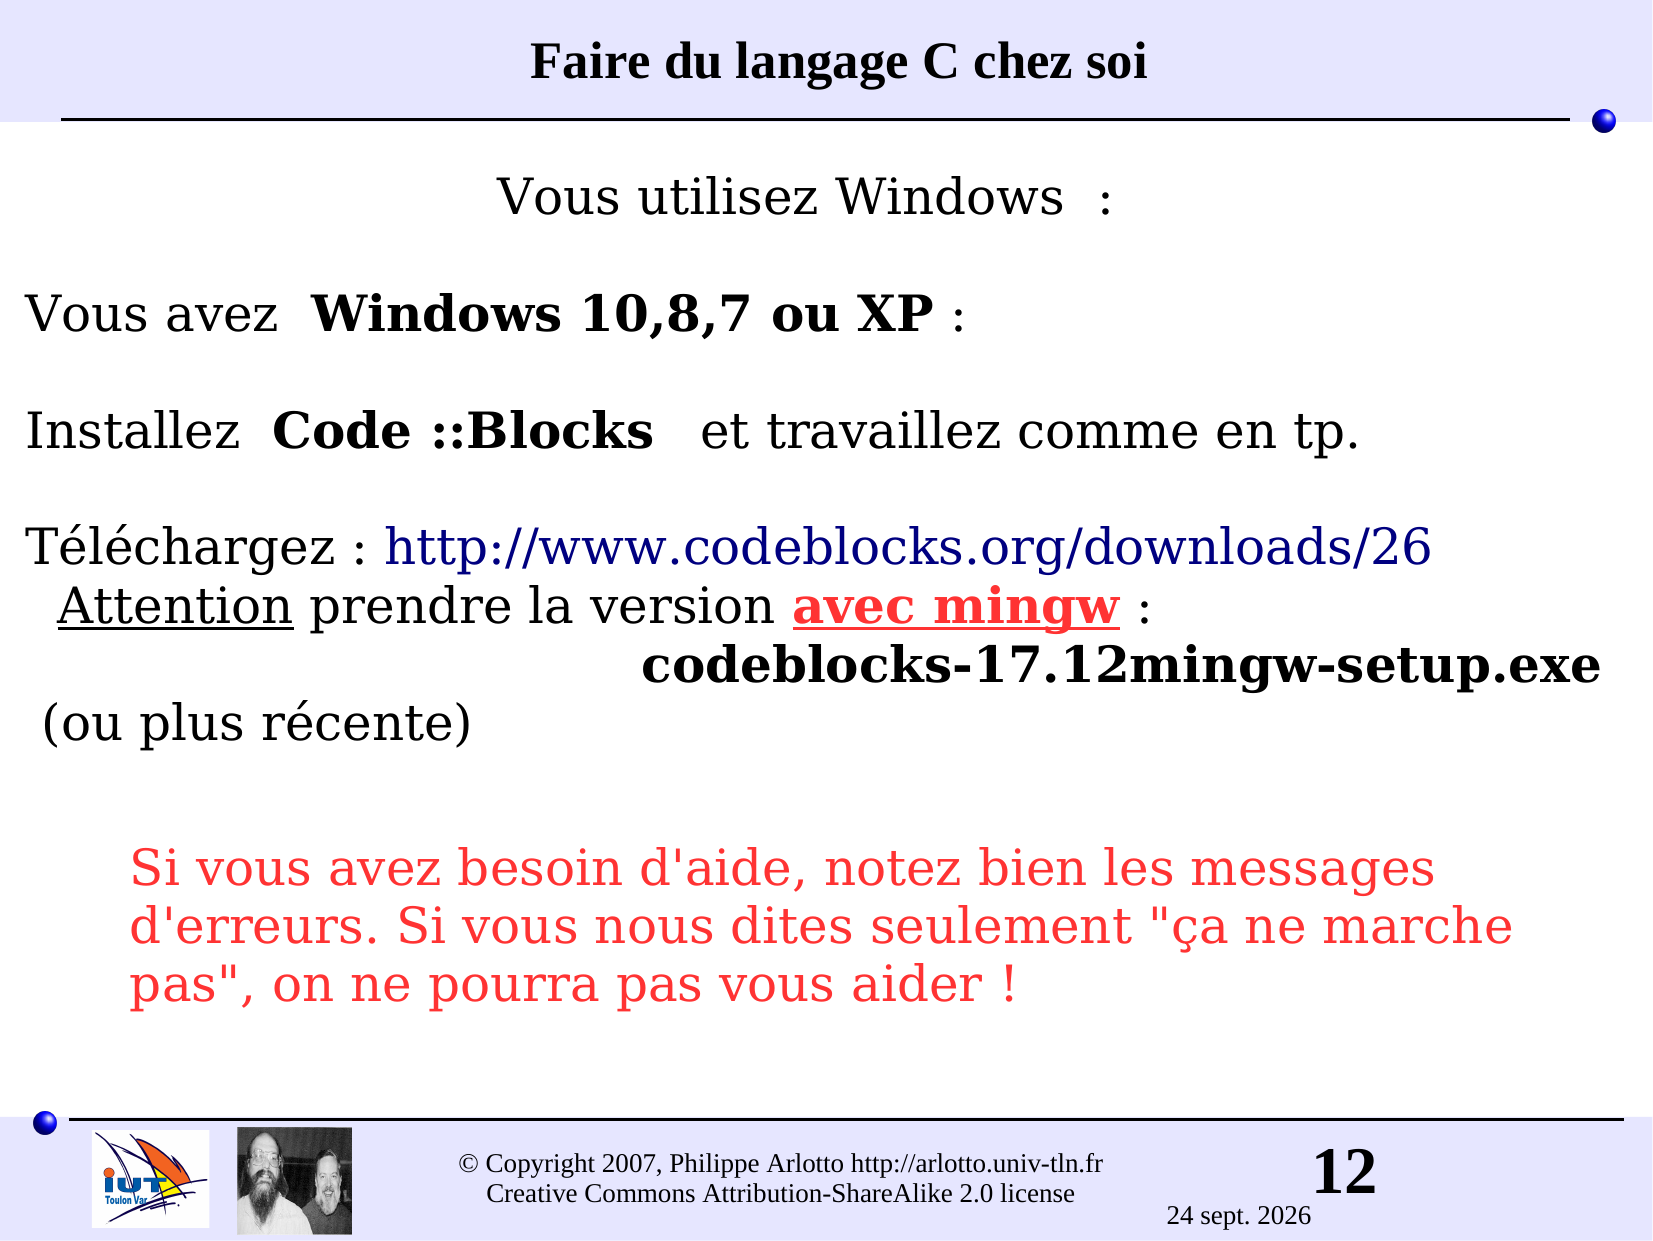

# Faire du langage C chez soi
Vous utilisez Windows :
Vous avez Windows 10,8,7 ou XP :
Installez Code ::Blocks 	et travaillez comme en tp.
Téléchargez : http://www.codeblocks.org/downloads/26
 Attention prendre la version avec mingw :
								 codeblocks-17.12mingw-setup.exe
 (ou plus récente)
Si vous avez besoin d'aide, notez bien les messages d'erreurs. Si vous nous dites seulement "ça ne marche pas", on ne pourra pas vous aider !